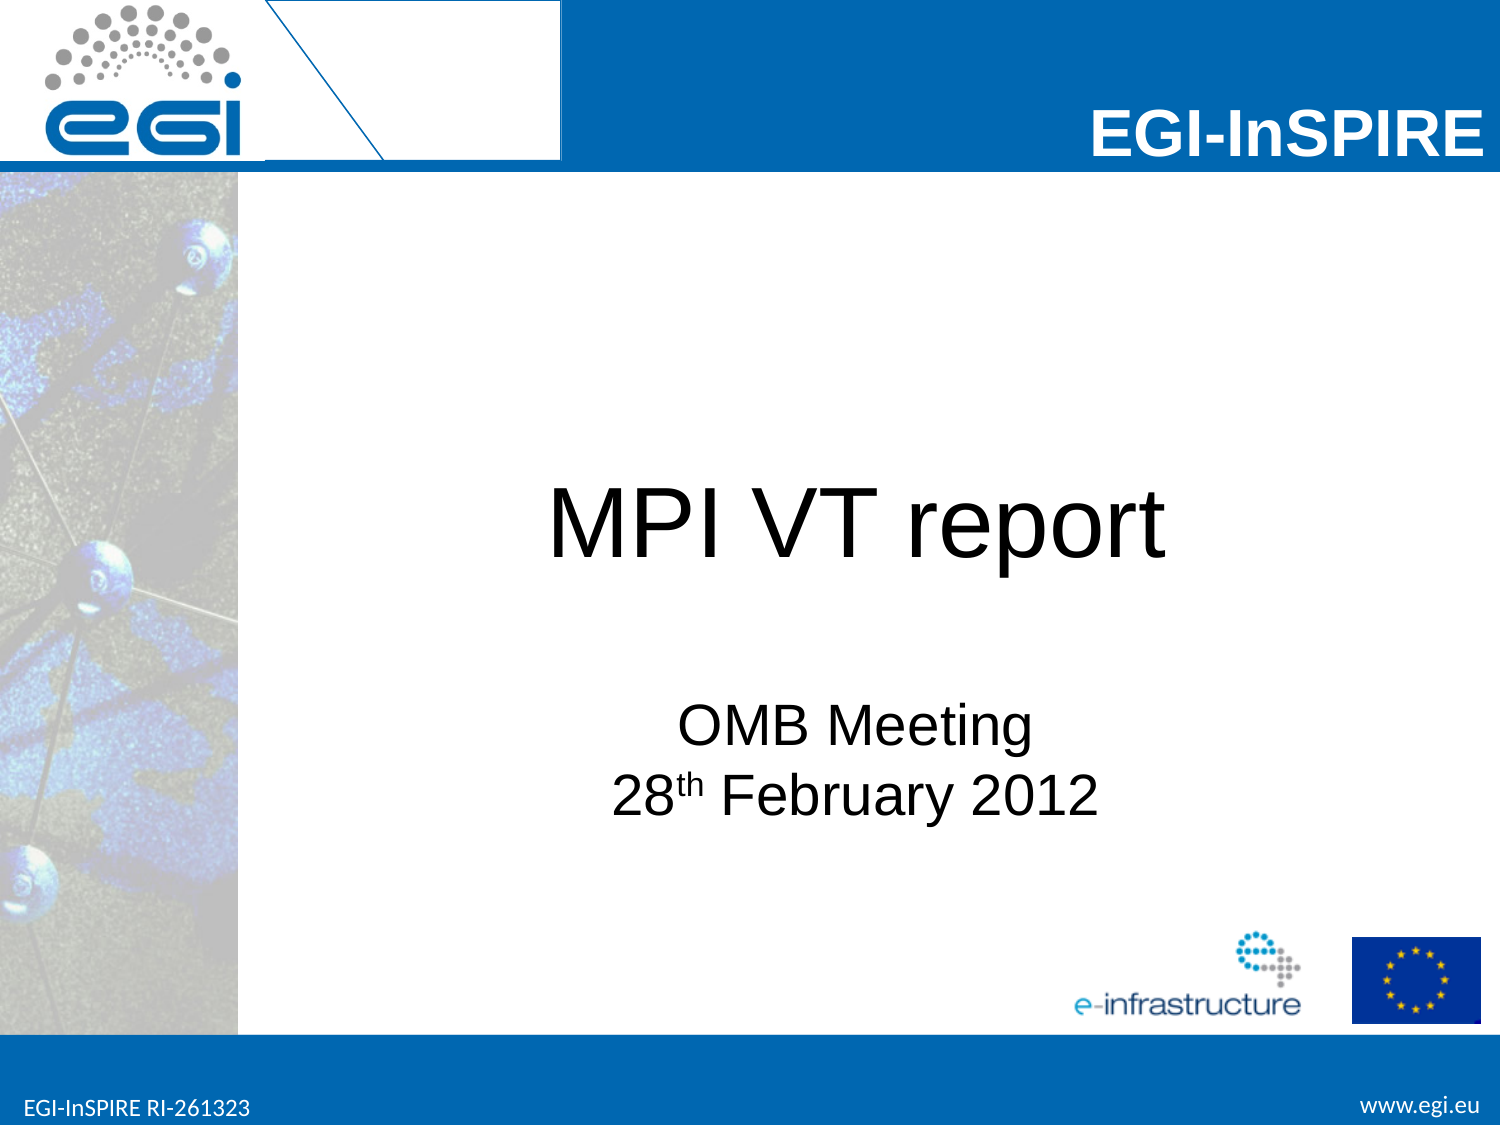

# MPI VT report OMB Meeting 28th February 2012